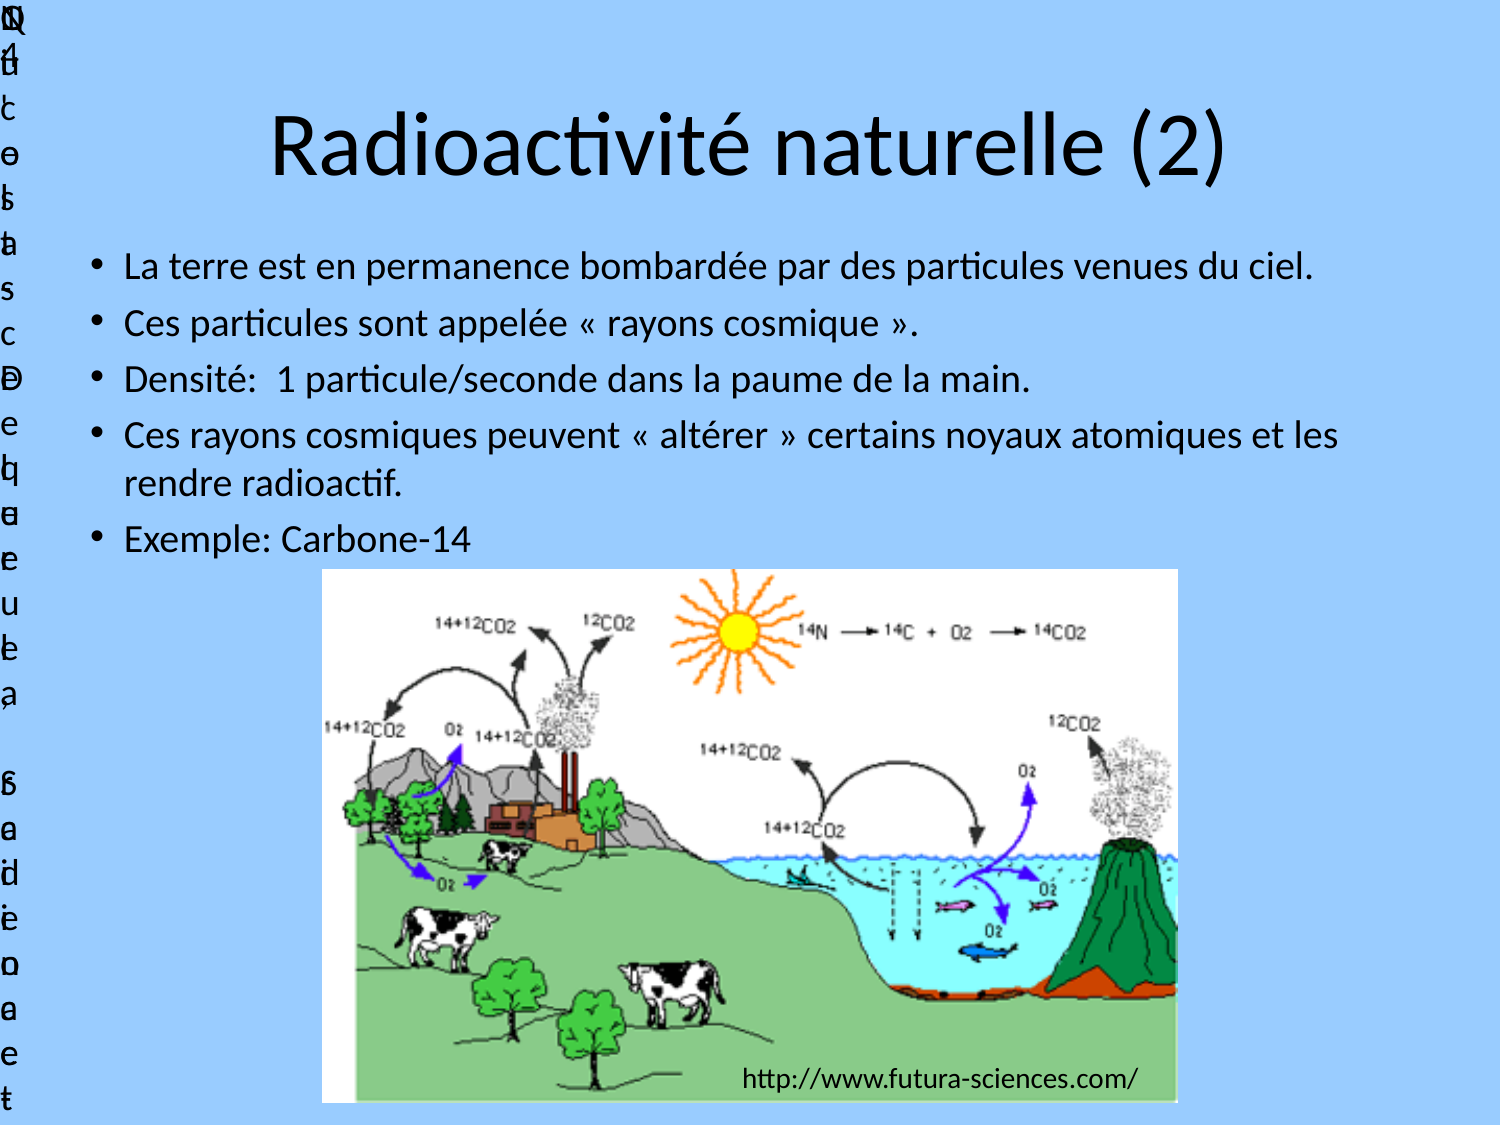

Nicolas Delerue, Science-ACO http://science-aco.fr http://nicolas.delerue.org
Qu'est-ce que la radioactivité?
# Radioactivité naturelle (2)
La terre est en permanence bombardée par des particules venues du ciel.
Ces particules sont appelée « rayons cosmique ».
Densité: 1 particule/seconde dans la paume de la main.
Ces rayons cosmiques peuvent « altérer » certains noyaux atomiques et les rendre radioactif.
Exemple: Carbone-14
http://www.futura-sciences.com/